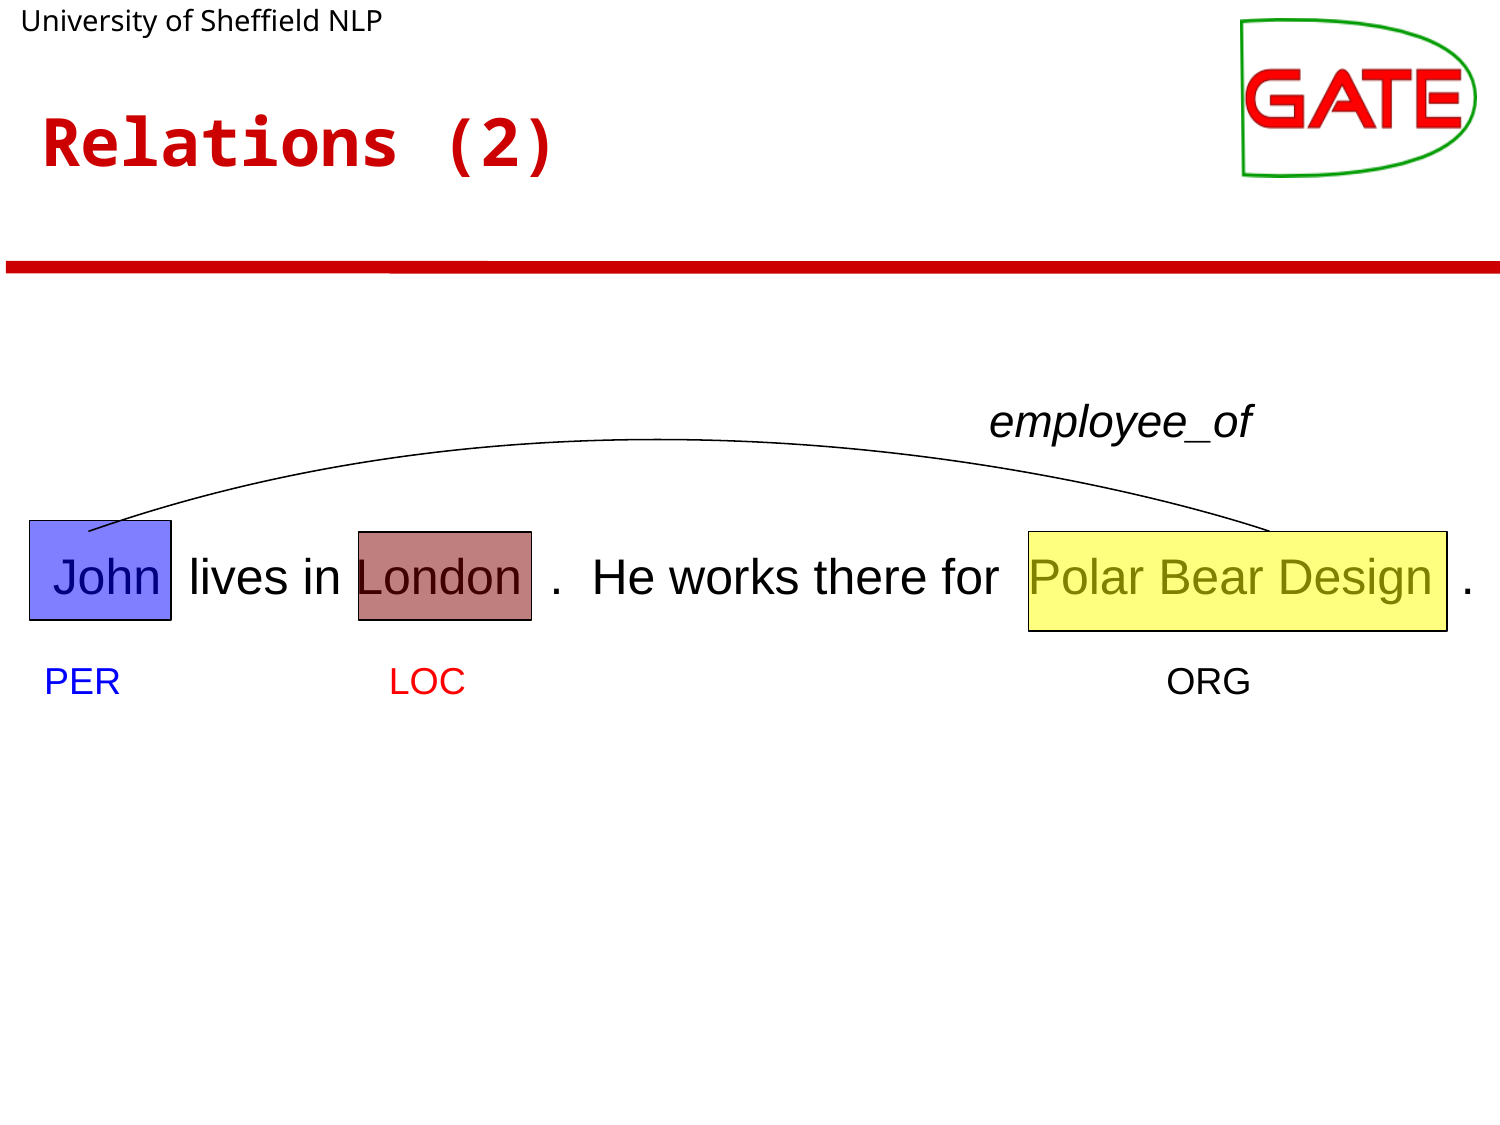

Relations (2)
employee_of
John lives in London . He works there for Polar Bear Design .
PER
LOC
ORG